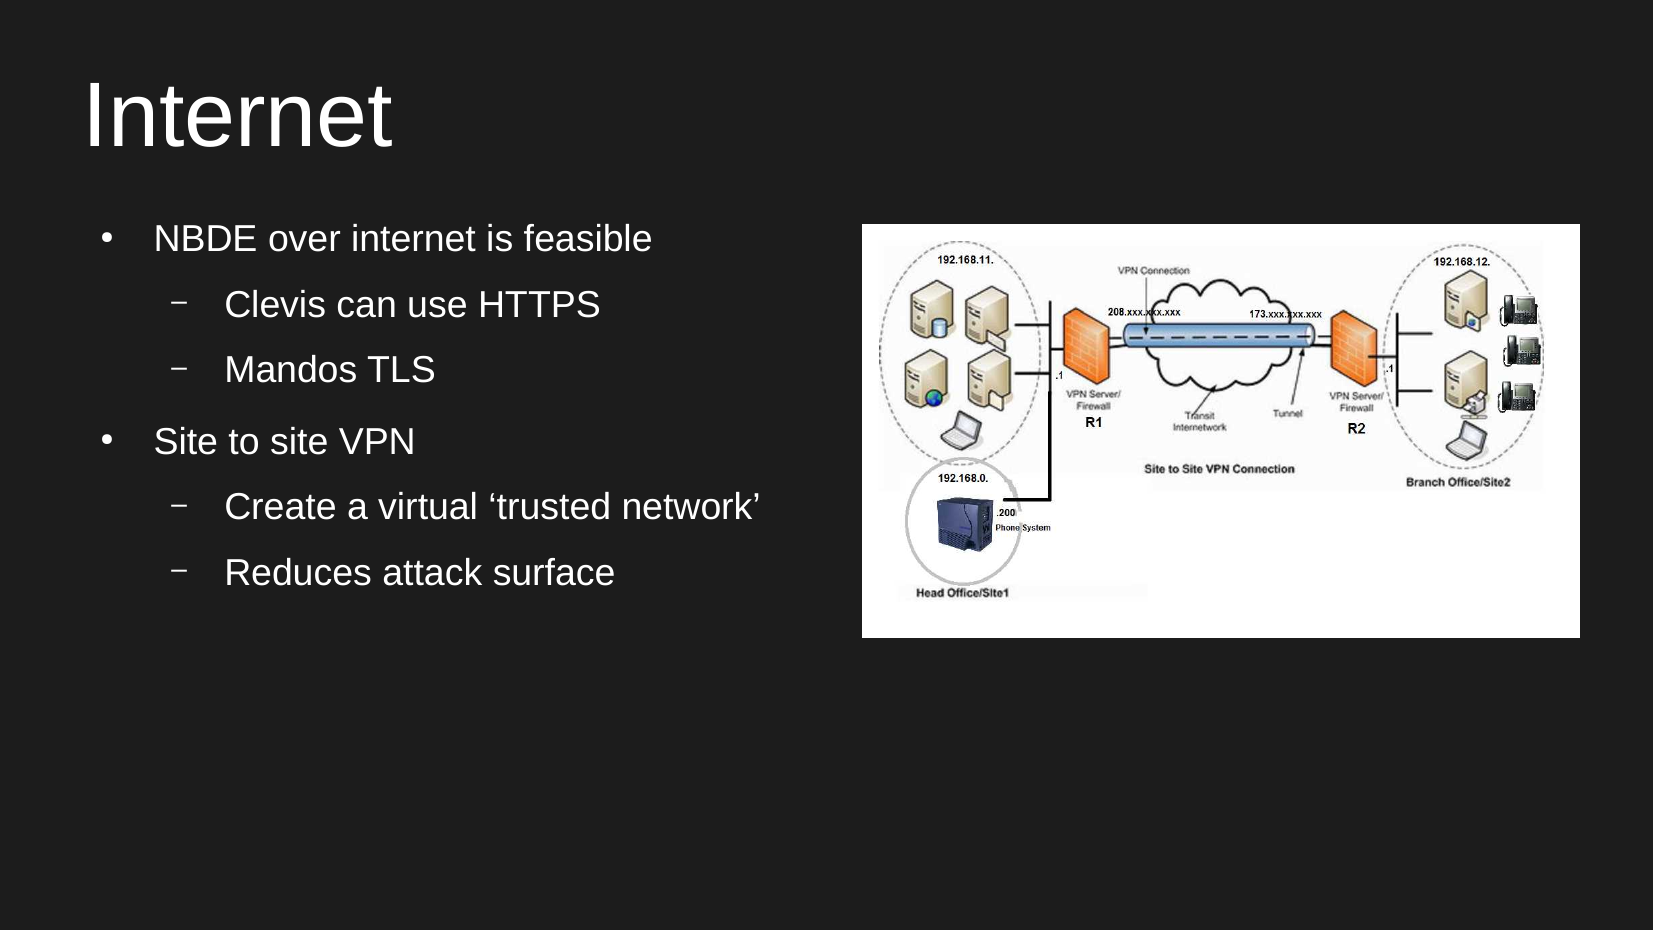

# Internet
NBDE over internet is feasible
Clevis can use HTTPS
Mandos TLS
Site to site VPN
Create a virtual ‘trusted network’
Reduces attack surface